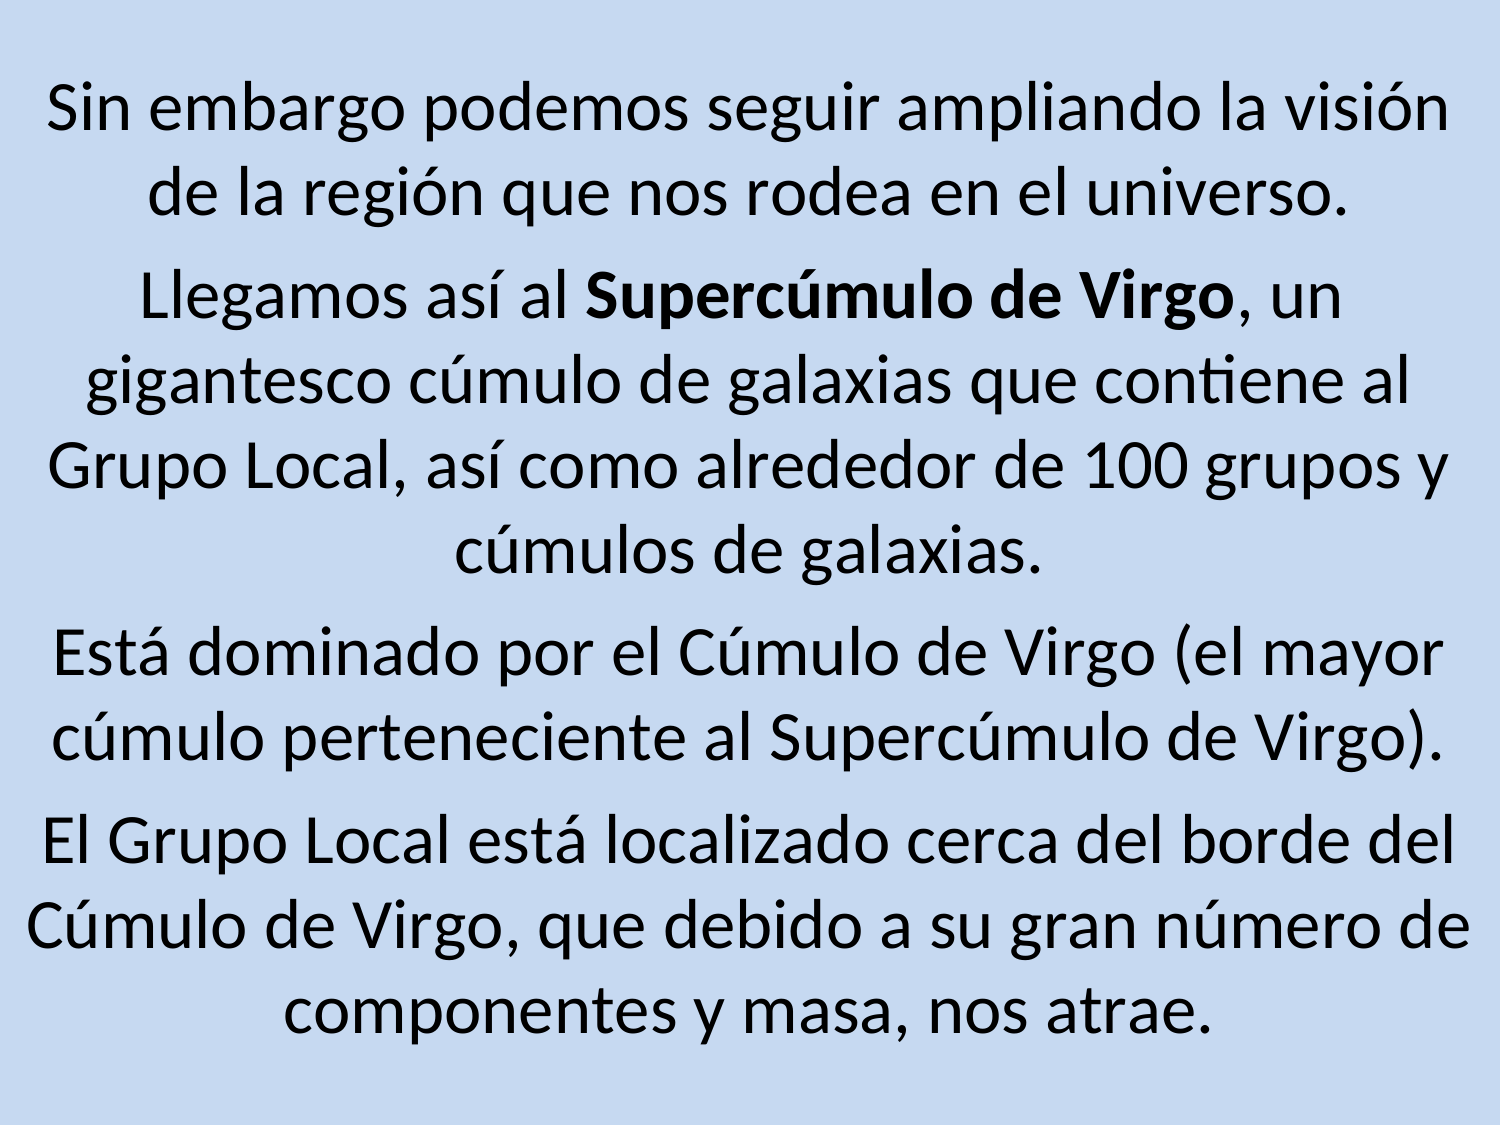

Sin embargo podemos seguir ampliando la visión de la región que nos rodea en el universo.
Llegamos así al Supercúmulo de Virgo, un gigantesco cúmulo de galaxias que contiene al Grupo Local, así como alrededor de 100 grupos y cúmulos de galaxias.
Está dominado por el Cúmulo de Virgo (el mayor cúmulo perteneciente al Supercúmulo de Virgo).
El Grupo Local está localizado cerca del borde del Cúmulo de Virgo, que debido a su gran número de componentes y masa, nos atrae.